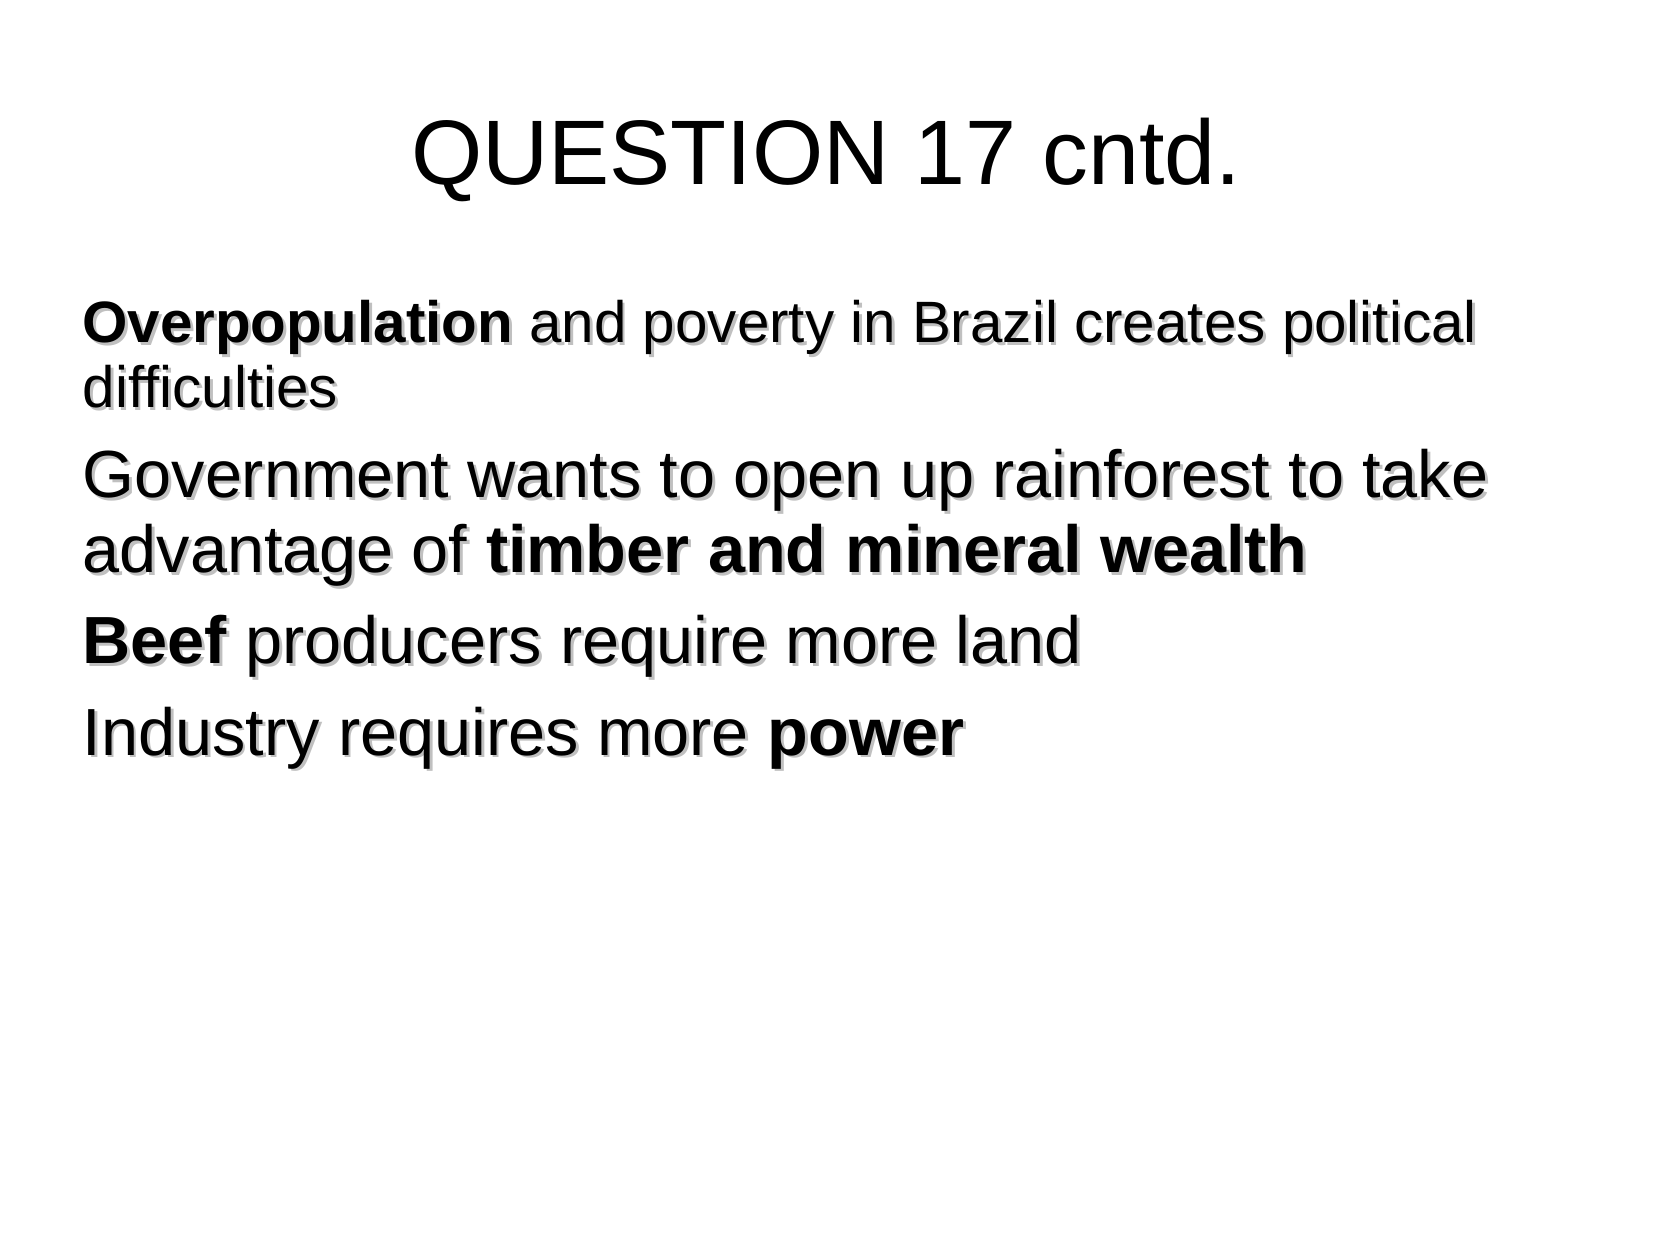

# QUESTION 17 cntd.
Overpopulation and poverty in Brazil creates political difficulties
Government wants to open up rainforest to take advantage of timber and mineral wealth
Beef producers require more land
Industry requires more power